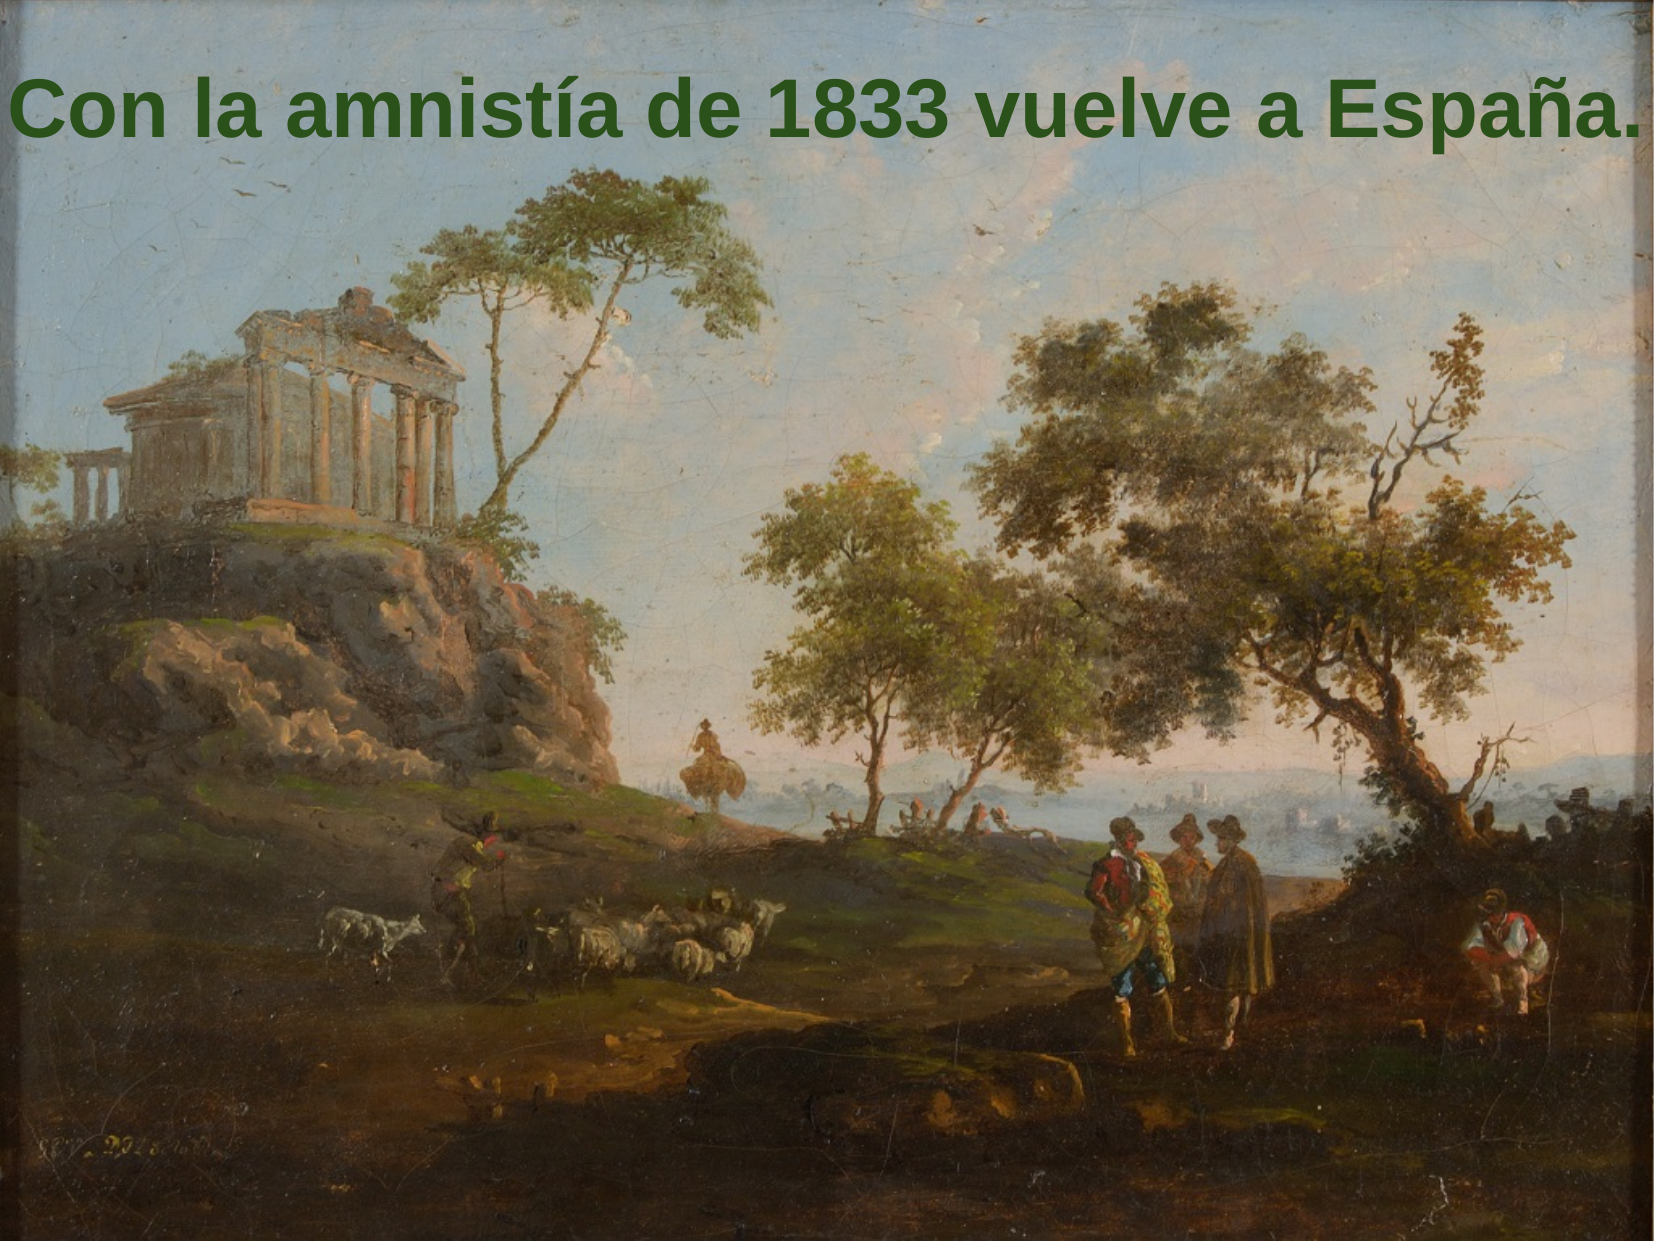

# Con la amnistía de 1833 vuelve a España.